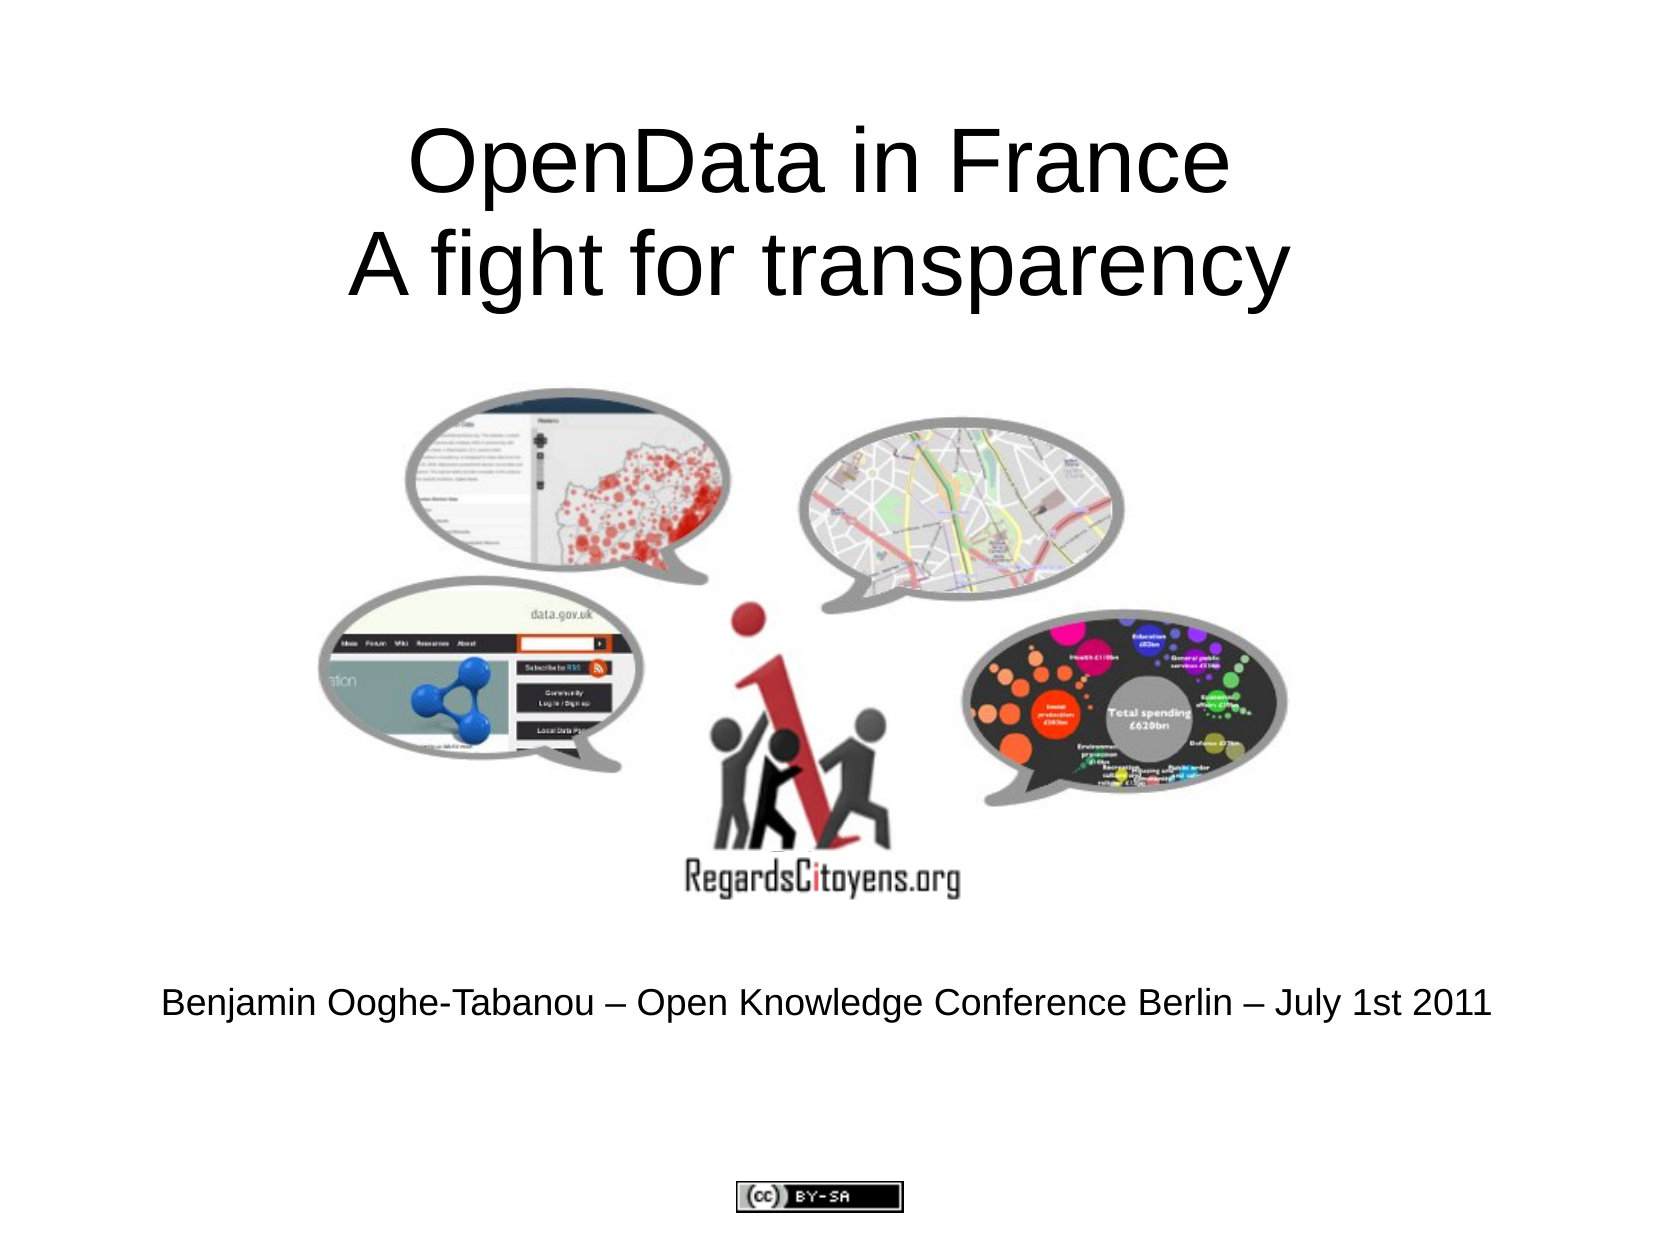

# OpenData in France A fight for transparency
Benjamin Ooghe-Tabanou – Open Knowledge Conference Berlin – July 1st 2011